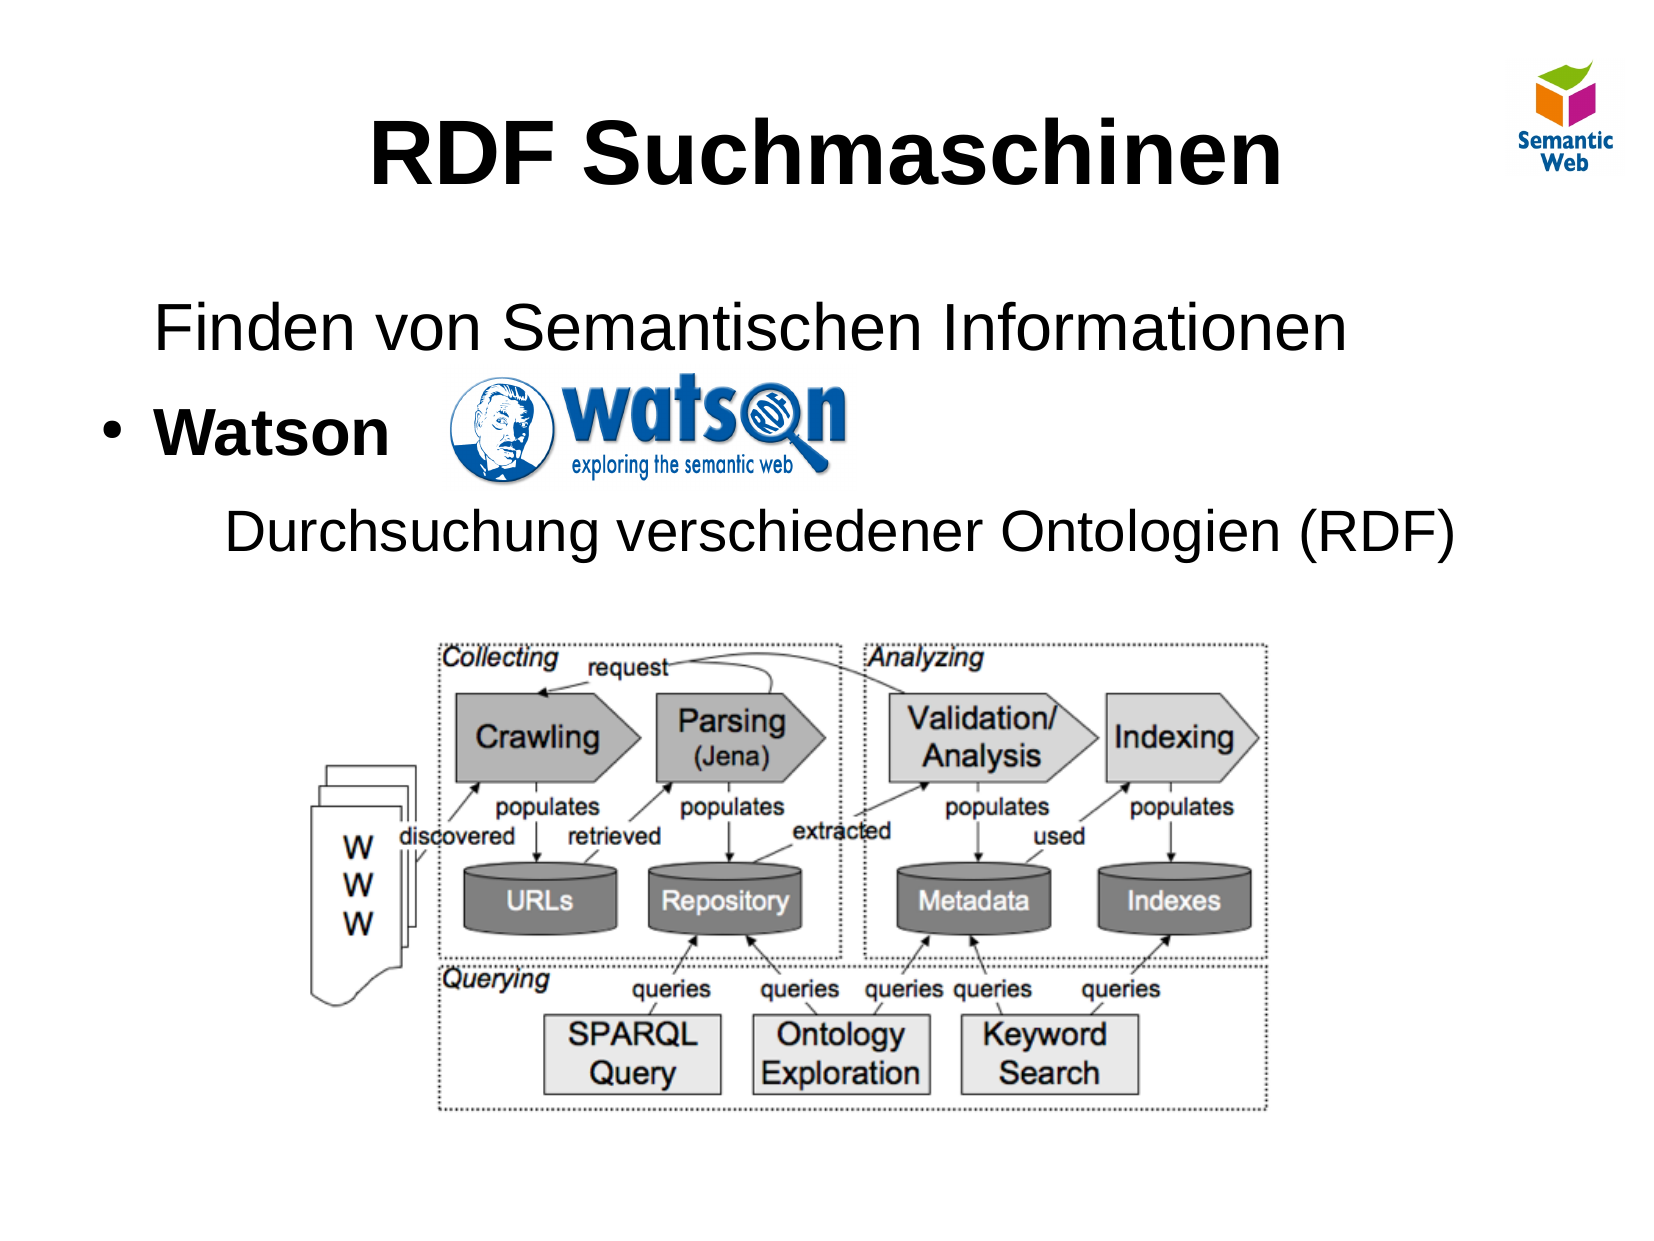

# RDF Suchmaschinen
Finden von Semantischen Informationen
Watson
Durchsuchung verschiedener Ontologien (RDF)
RDF
Agent
RDF